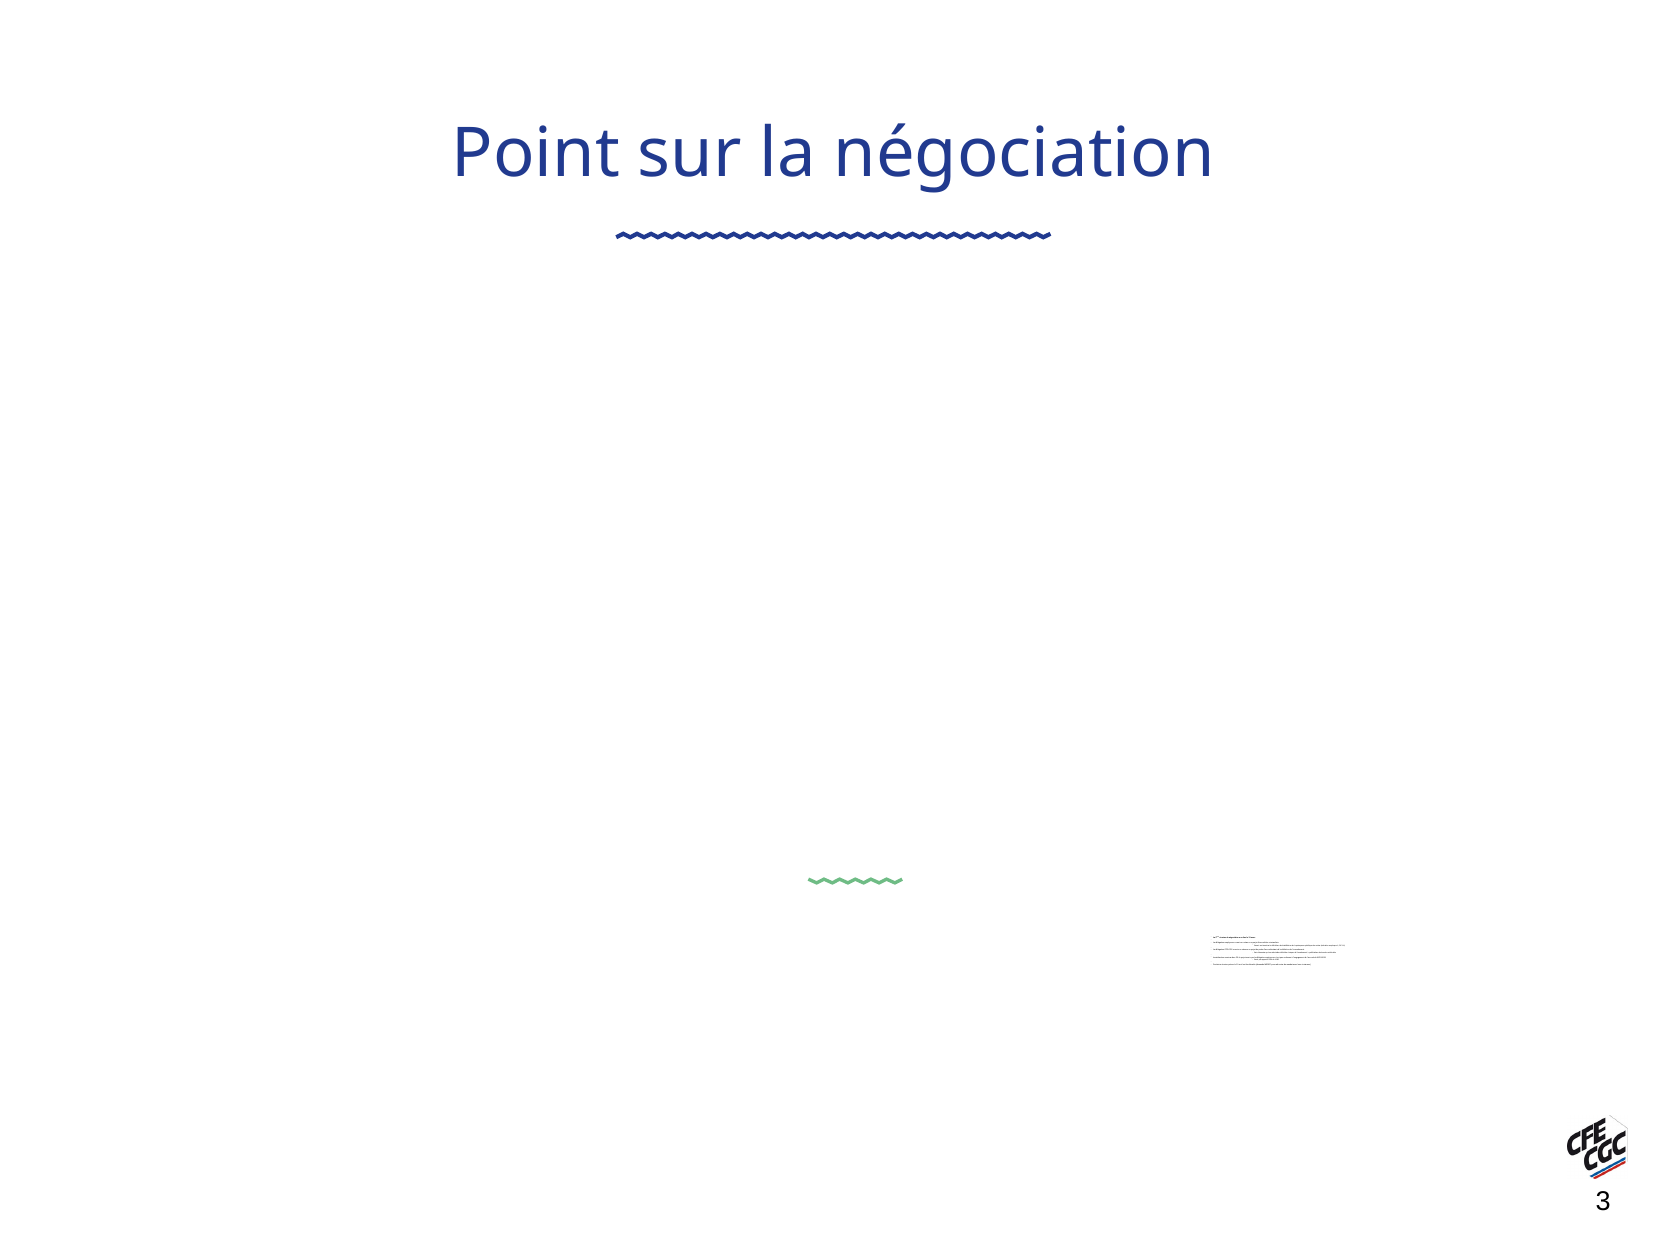

# Point sur la négociation
La 2ème réunion de négociation a eu lieu le 13 mars
La délégation employeurs a remis en séance un projet d’accord très minimaliste:
Renvoi aux branches la définition des bénéficiaires de la prévoyance spécifique des cadres (cotisation employeur 1,5% Tr A)
La délégation CFE-CGC a remis en séance un projet de partie d’accord traitant de la définition de l’encadrement:
But: démontrer qu’une articulation définition interpro de l’encadrement / qualifications de branche est faisable
Insatisfaction unanime des OS: le projet remis par la délégation employeurs n’est pas conforme à l’engagement de l’accord du 30/10/2015
Recul par rapport à l’ANI de 1983
Prochaine réunion prévue le 10 avril va être décalée (demande MEDEF pour rediscuter du mandat avec leurs instances)